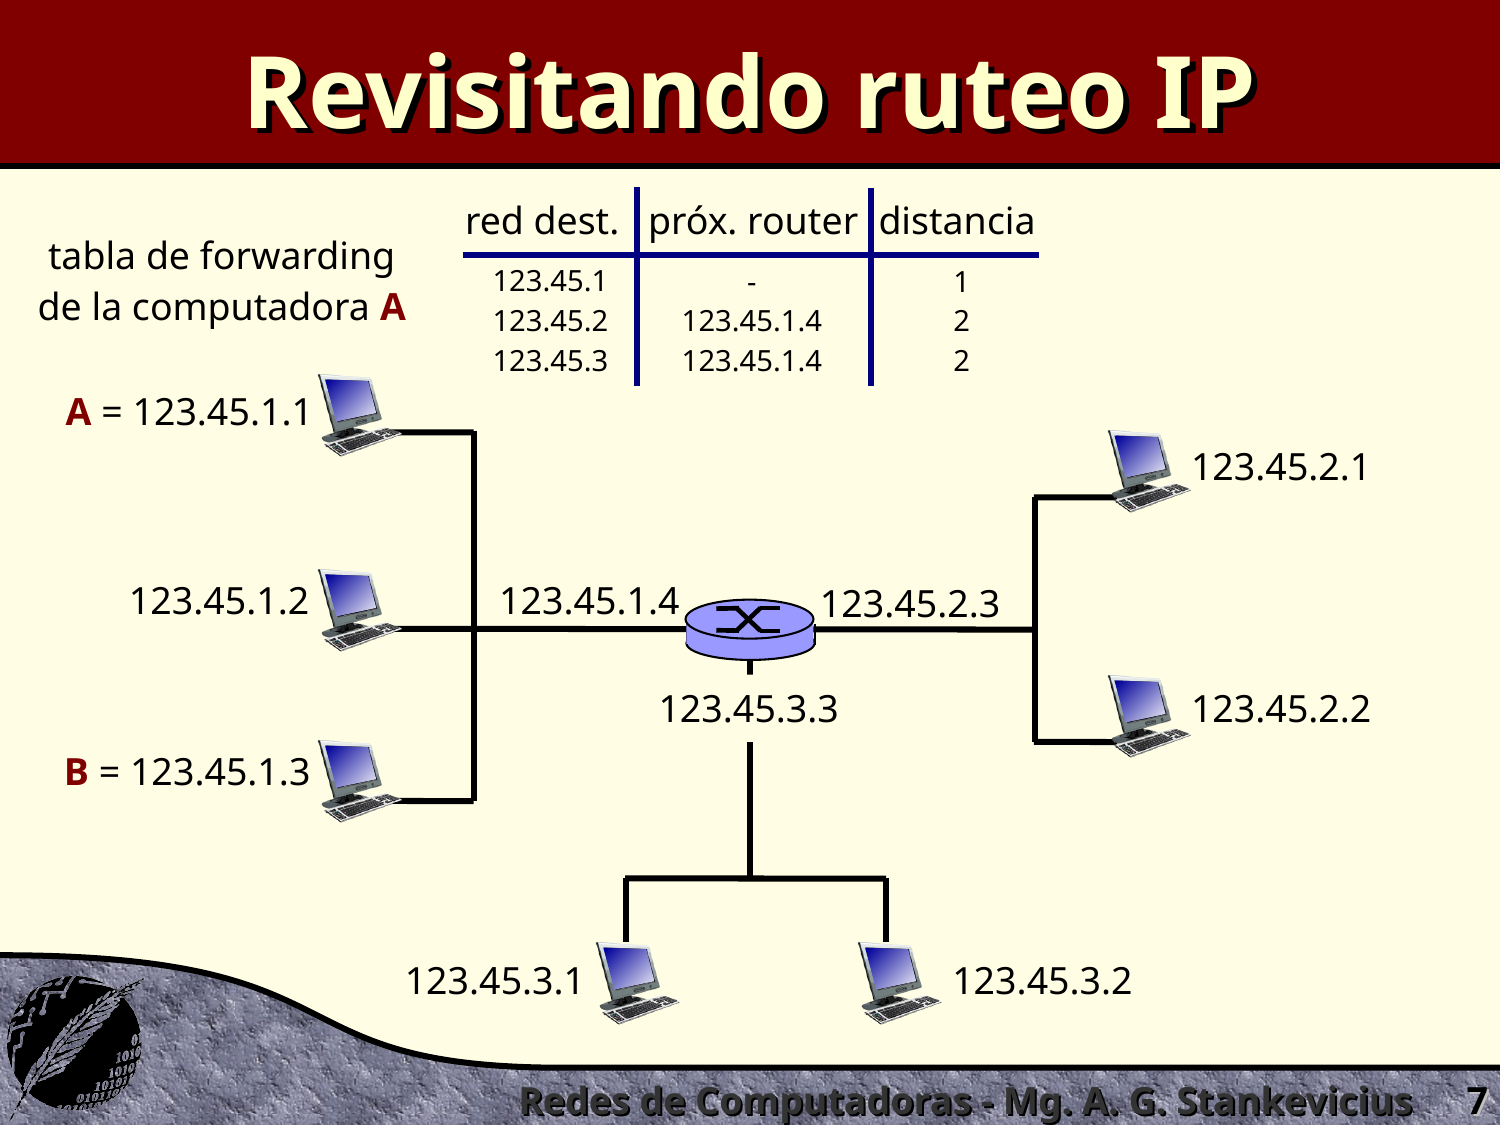

# Revisitando ruteo IP
red dest.
próx. router
distancia
tabla de forwarding
de la computadora A
123.45.1
123.45.2
123.45.3
-
123.45.1.4
123.45.1.4
1
2
2
A = 123.45.1.1
123.45.2.1
123.45.1.4
123.45.1.2
123.45.2.3
123.45.3.3
123.45.2.2
B = 123.45.1.3
123.45.3.1
123.45.3.2
7